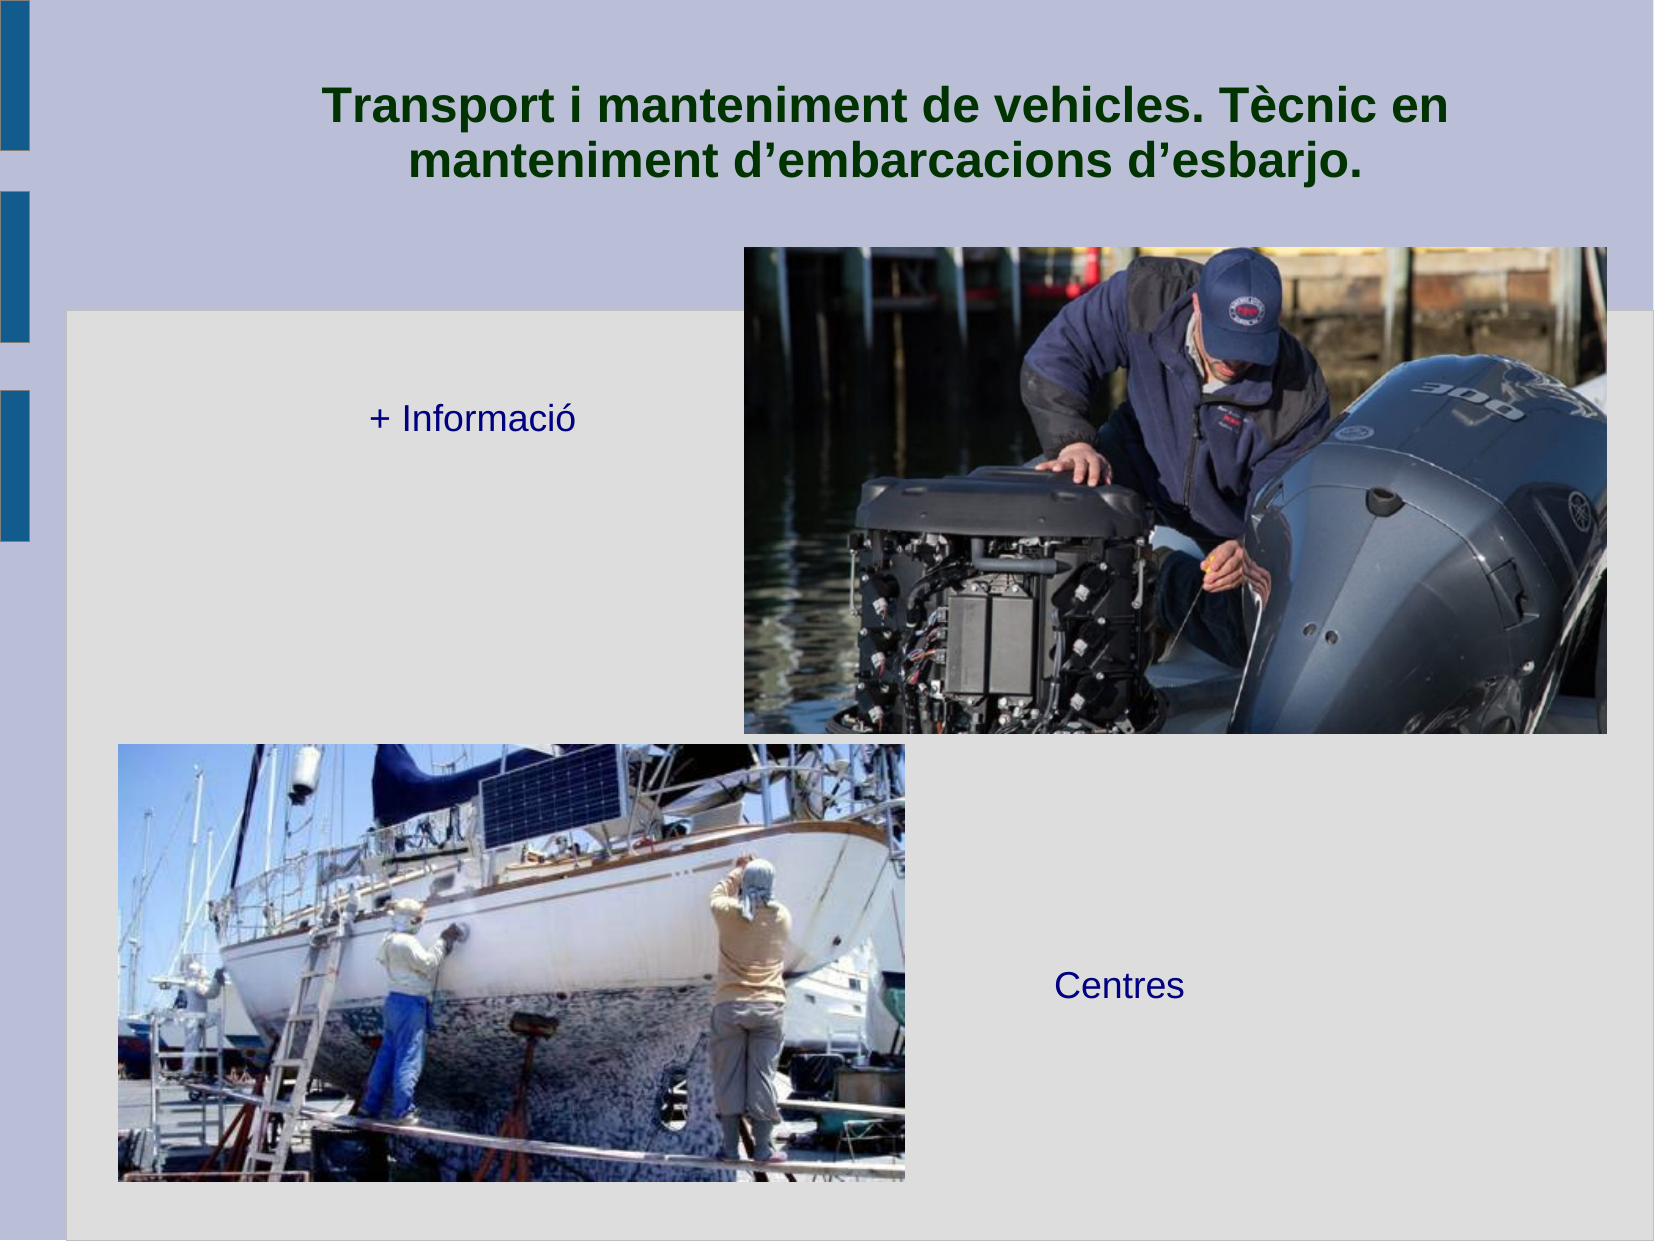

# Transport i manteniment de vehicles. Tècnic en manteniment d’embarcacions d’esbarjo.
+ Informació
Centres